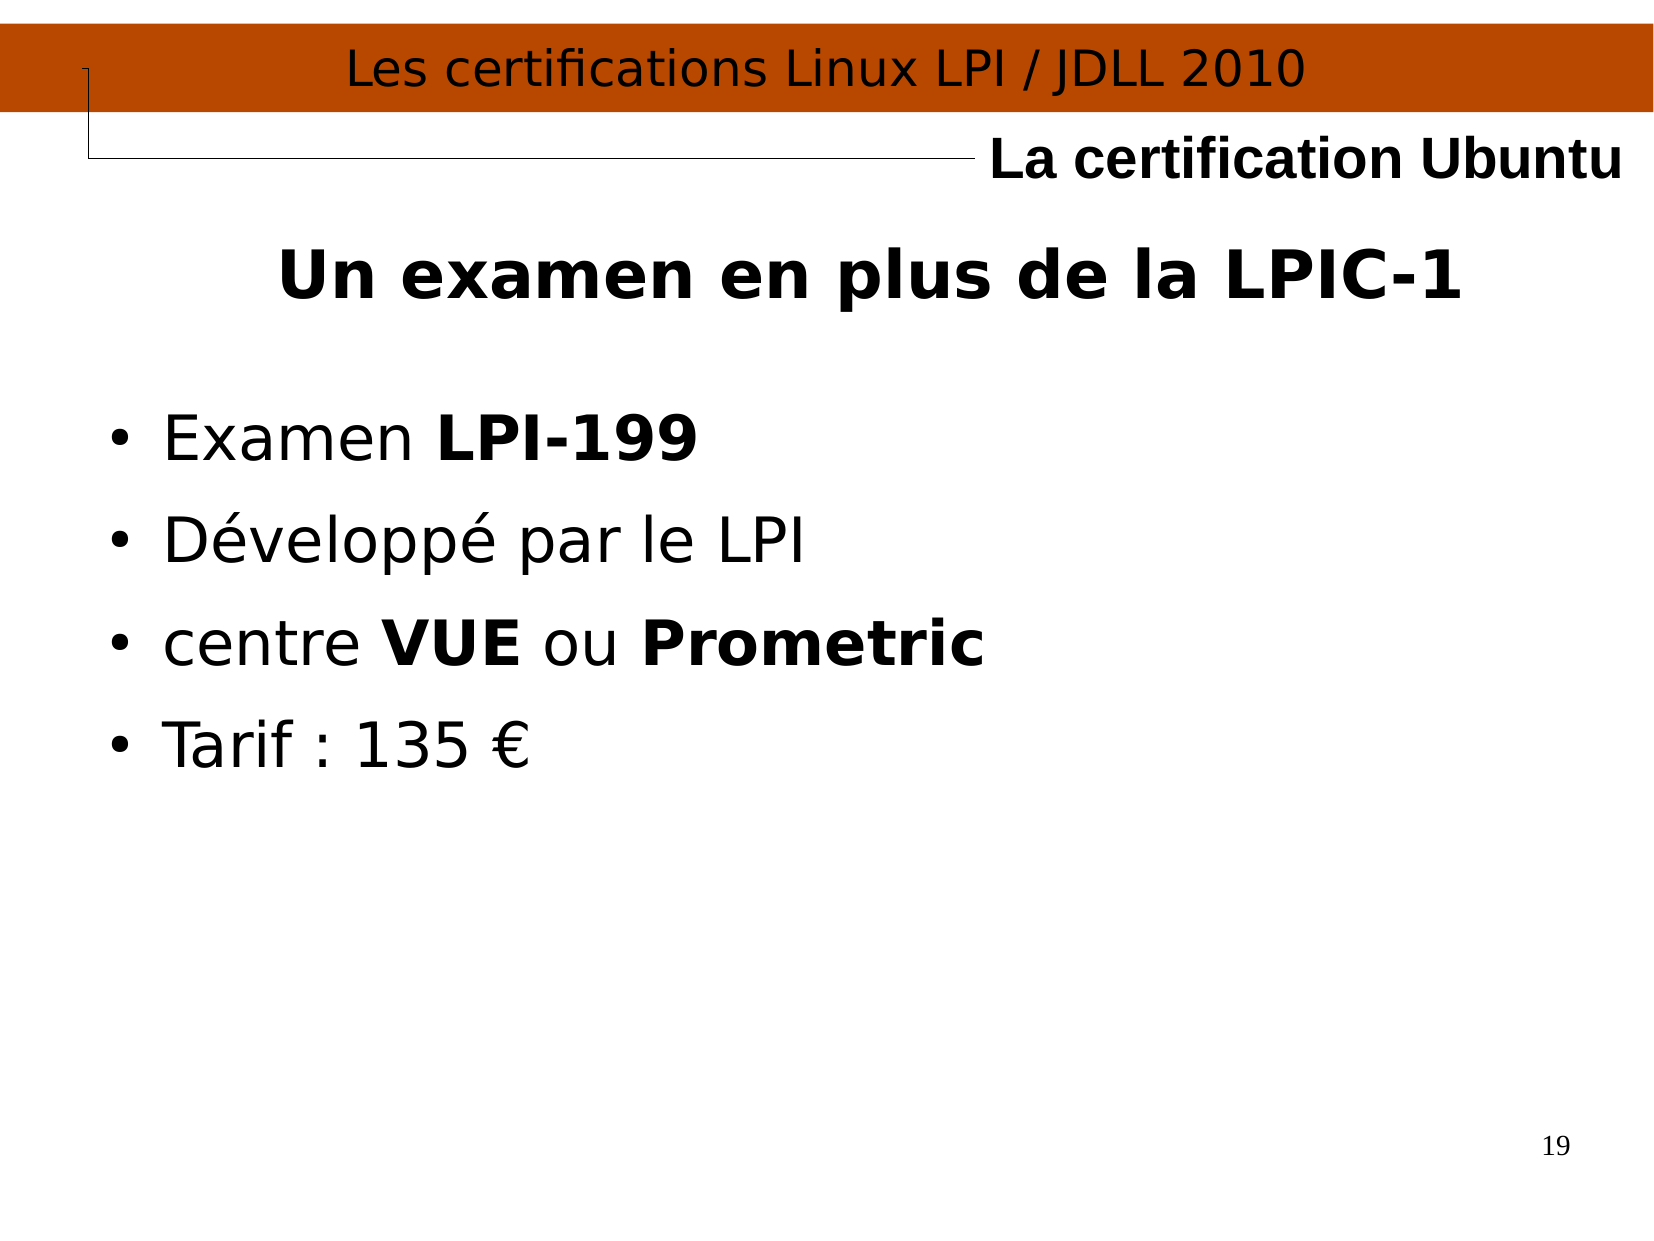

# Les certifications Linux LPI / JDLL 2010
La certification Ubuntu
Un examen en plus de la LPIC-1
Examen LPI-199
Développé par le LPI
centre VUE ou Prometric
Tarif : 135 €
19